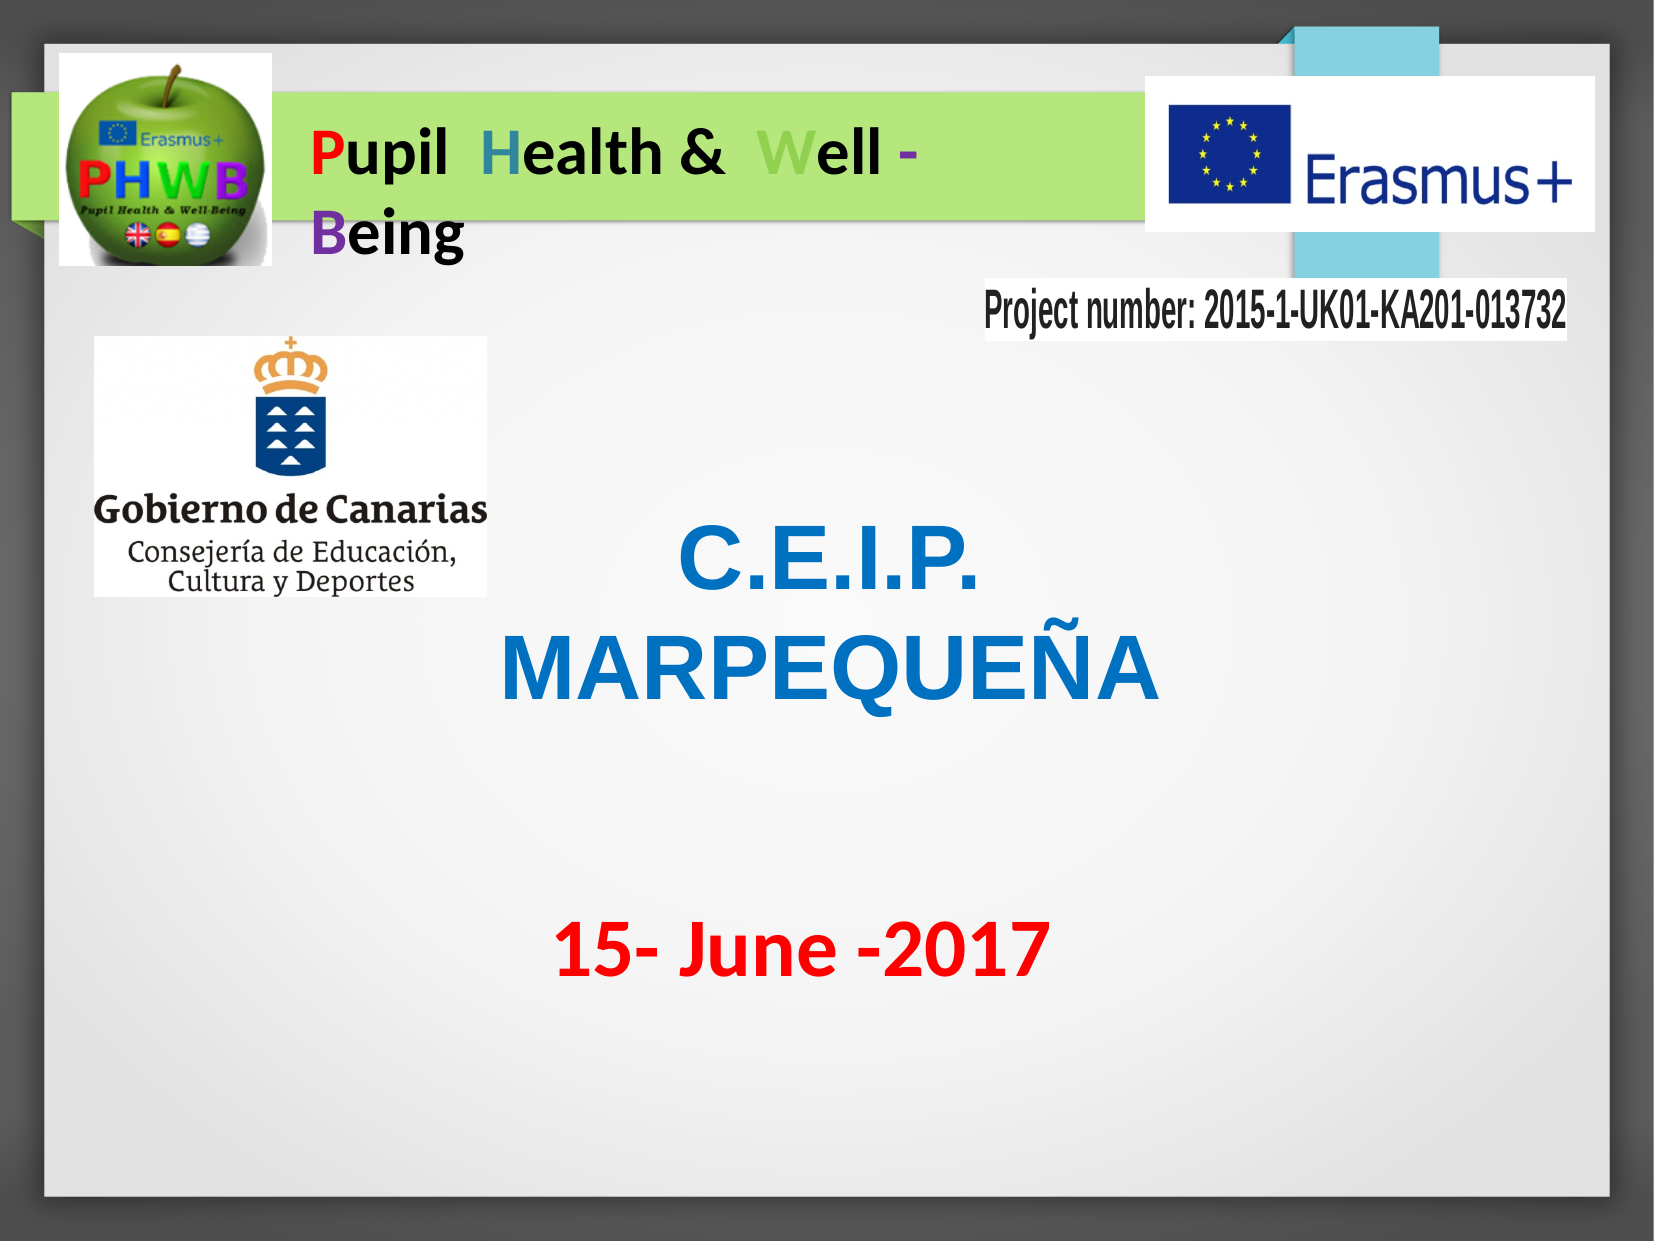

Pupil Health & Well -Being
 C.E.I.P. MARPEQUEÑA
 15- June -2017